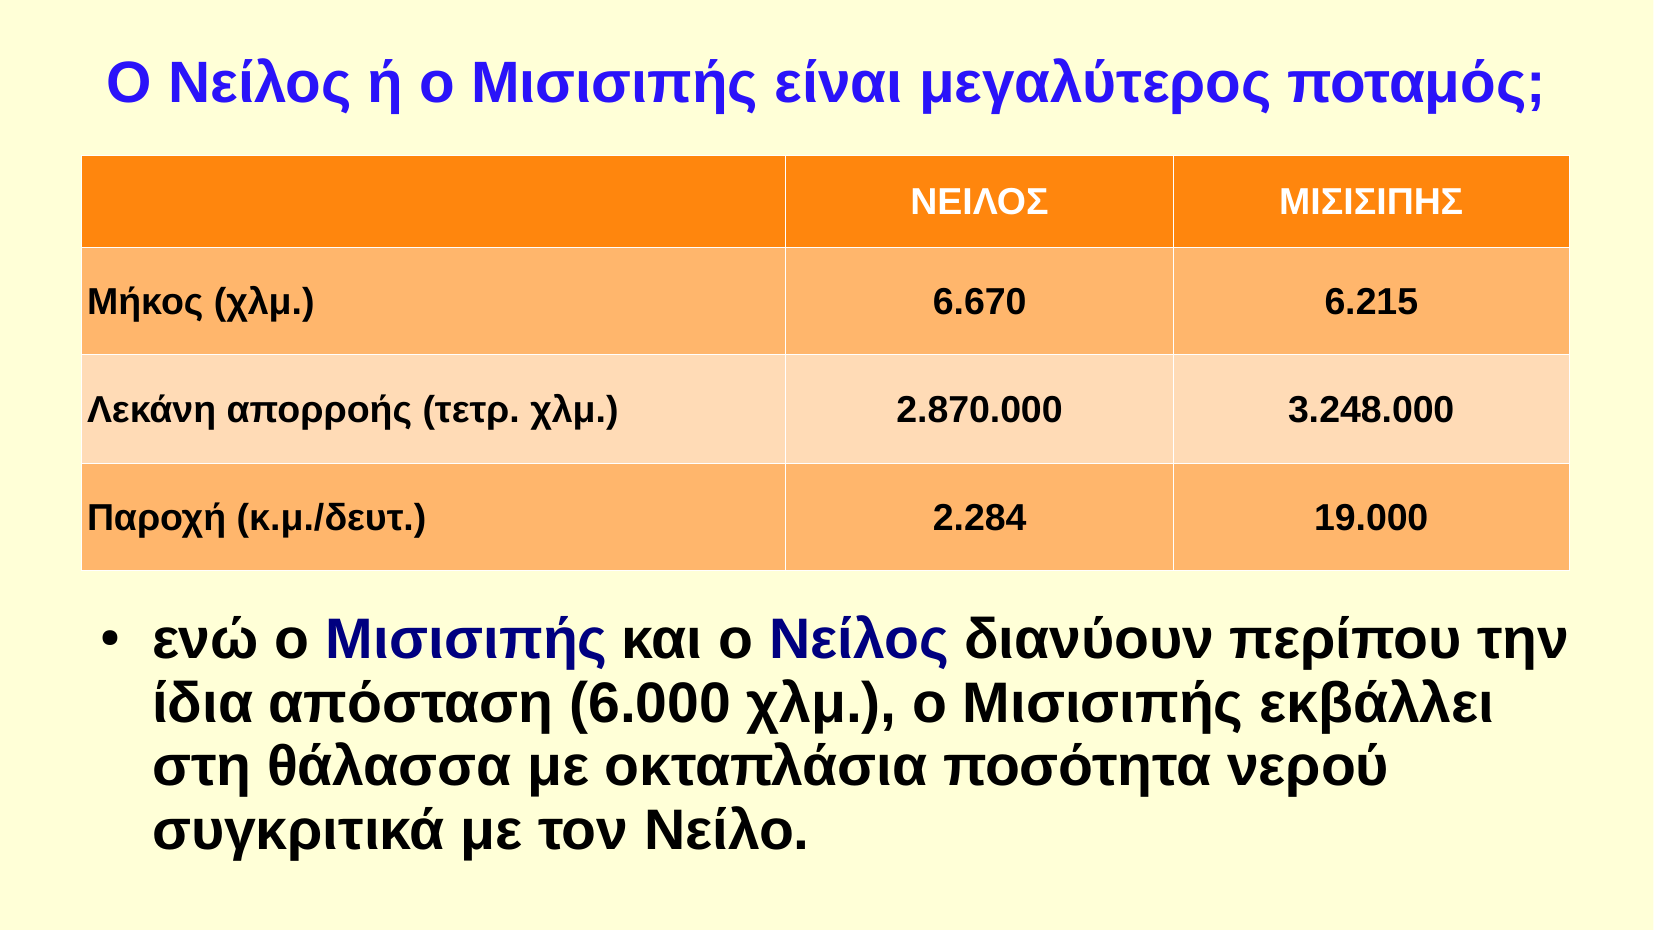

# Ο Νείλος ή ο Μισισιπής είναι μεγαλύτερος ποταμός;
| | ΝΕΙΛΟΣ | ΜΙΣΙΣΙΠHΣ |
| --- | --- | --- |
| Μήκος (χλμ.) | 6.670 | 6.215 |
| Λεκάνη απορροής (τετρ. χλμ.) | 2.870.000 | 3.248.000 |
| Παροχή (κ.μ./δευτ.) | 2.284 | 19.000 |
ενώ ο Μισισιπής και ο Νείλος διανύουν περίπου την ίδια απόσταση (6.000 χλμ.), ο Μισισιπής εκβάλλει στη θάλασσα με οκταπλάσια ποσότητα νερού συγκριτικά με τον Νείλο.